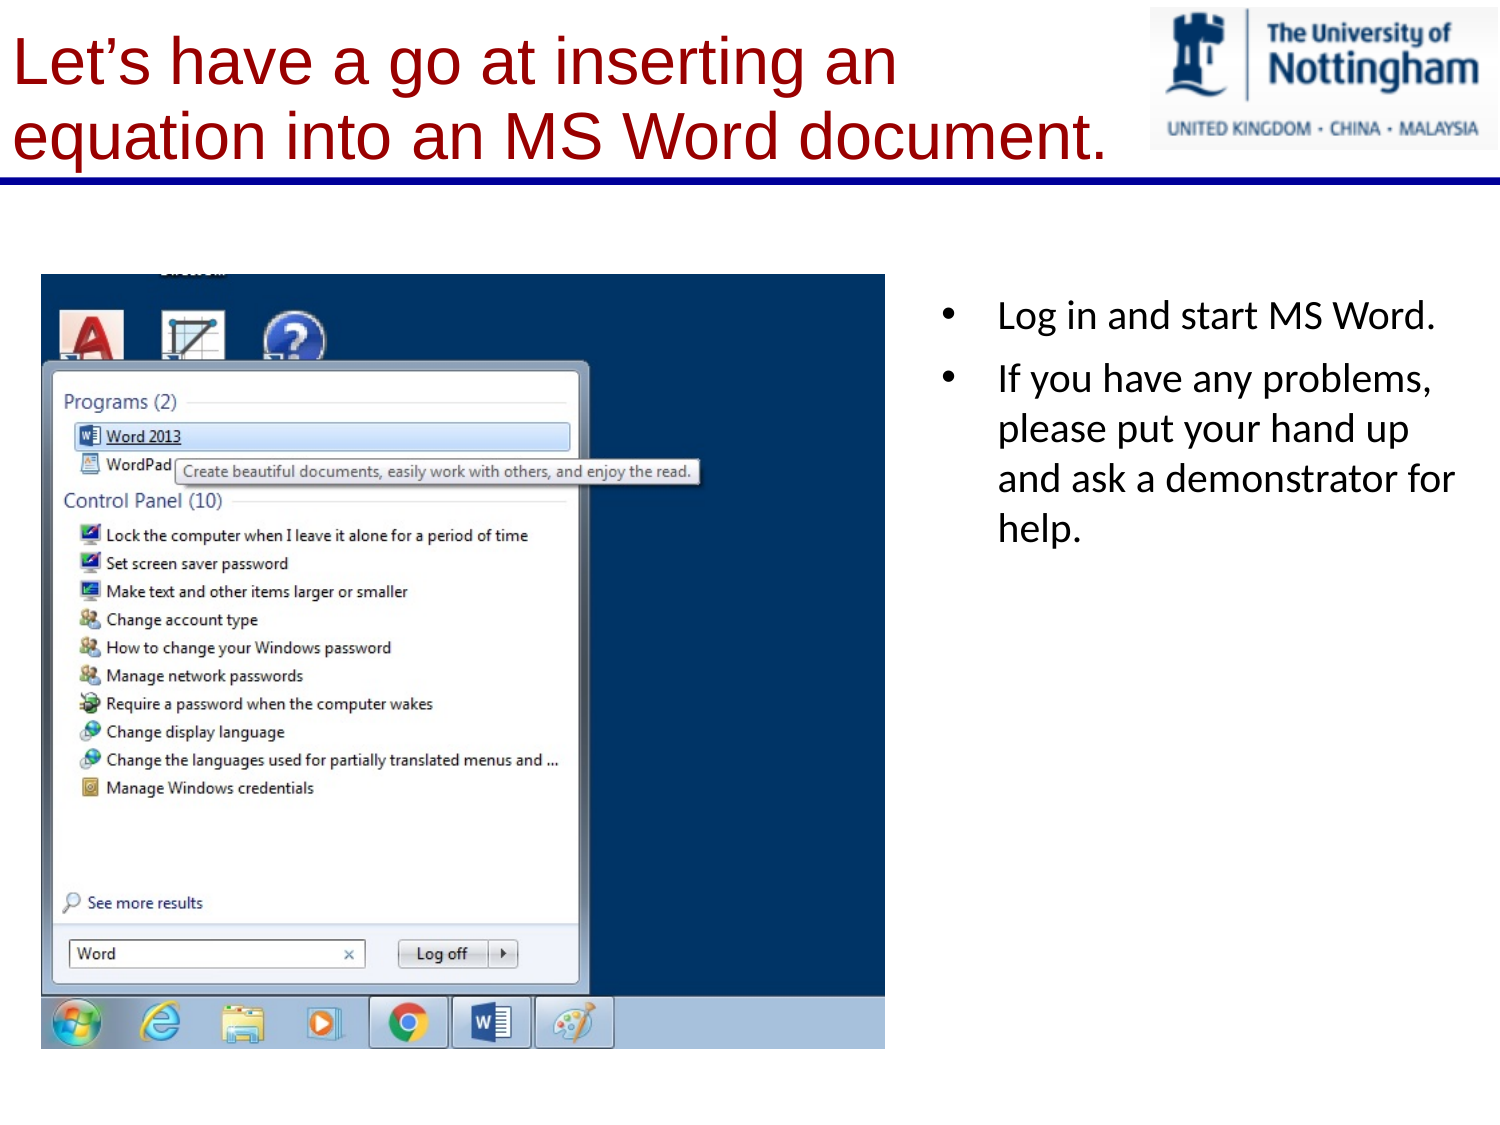

# Let’s have a go at inserting an equation into an MS Word document.
Log in and start MS Word.
If you have any problems, please put your hand up and ask a demonstrator for help.